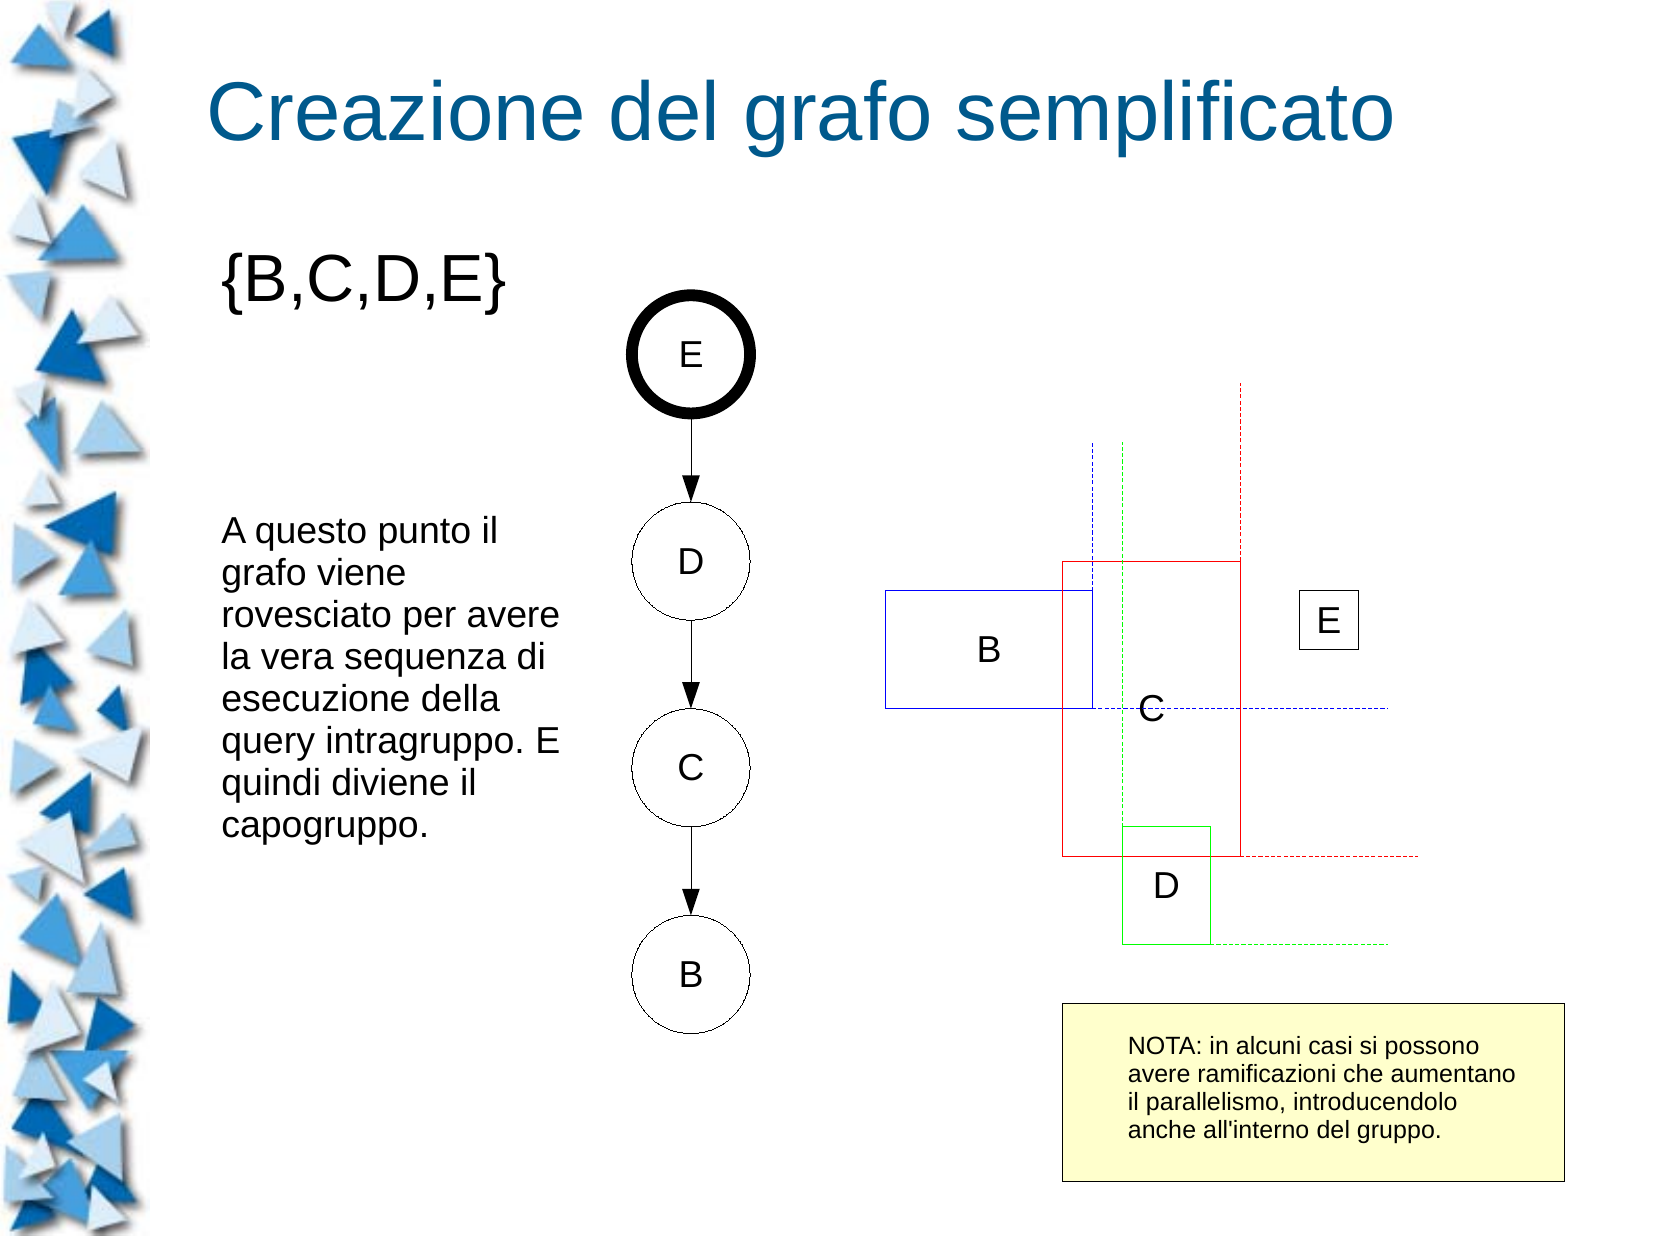

# Creazione del grafo semplificato
{B,C,D,E}
E
A questo punto il grafo viene rovesciato per avere la vera sequenza di esecuzione della query intragruppo. E quindi diviene il capogruppo.
D
C
B
E
C
D
B
NOTA: in alcuni casi si possono avere ramificazioni che aumentano il parallelismo, introducendolo anche all'interno del gruppo.